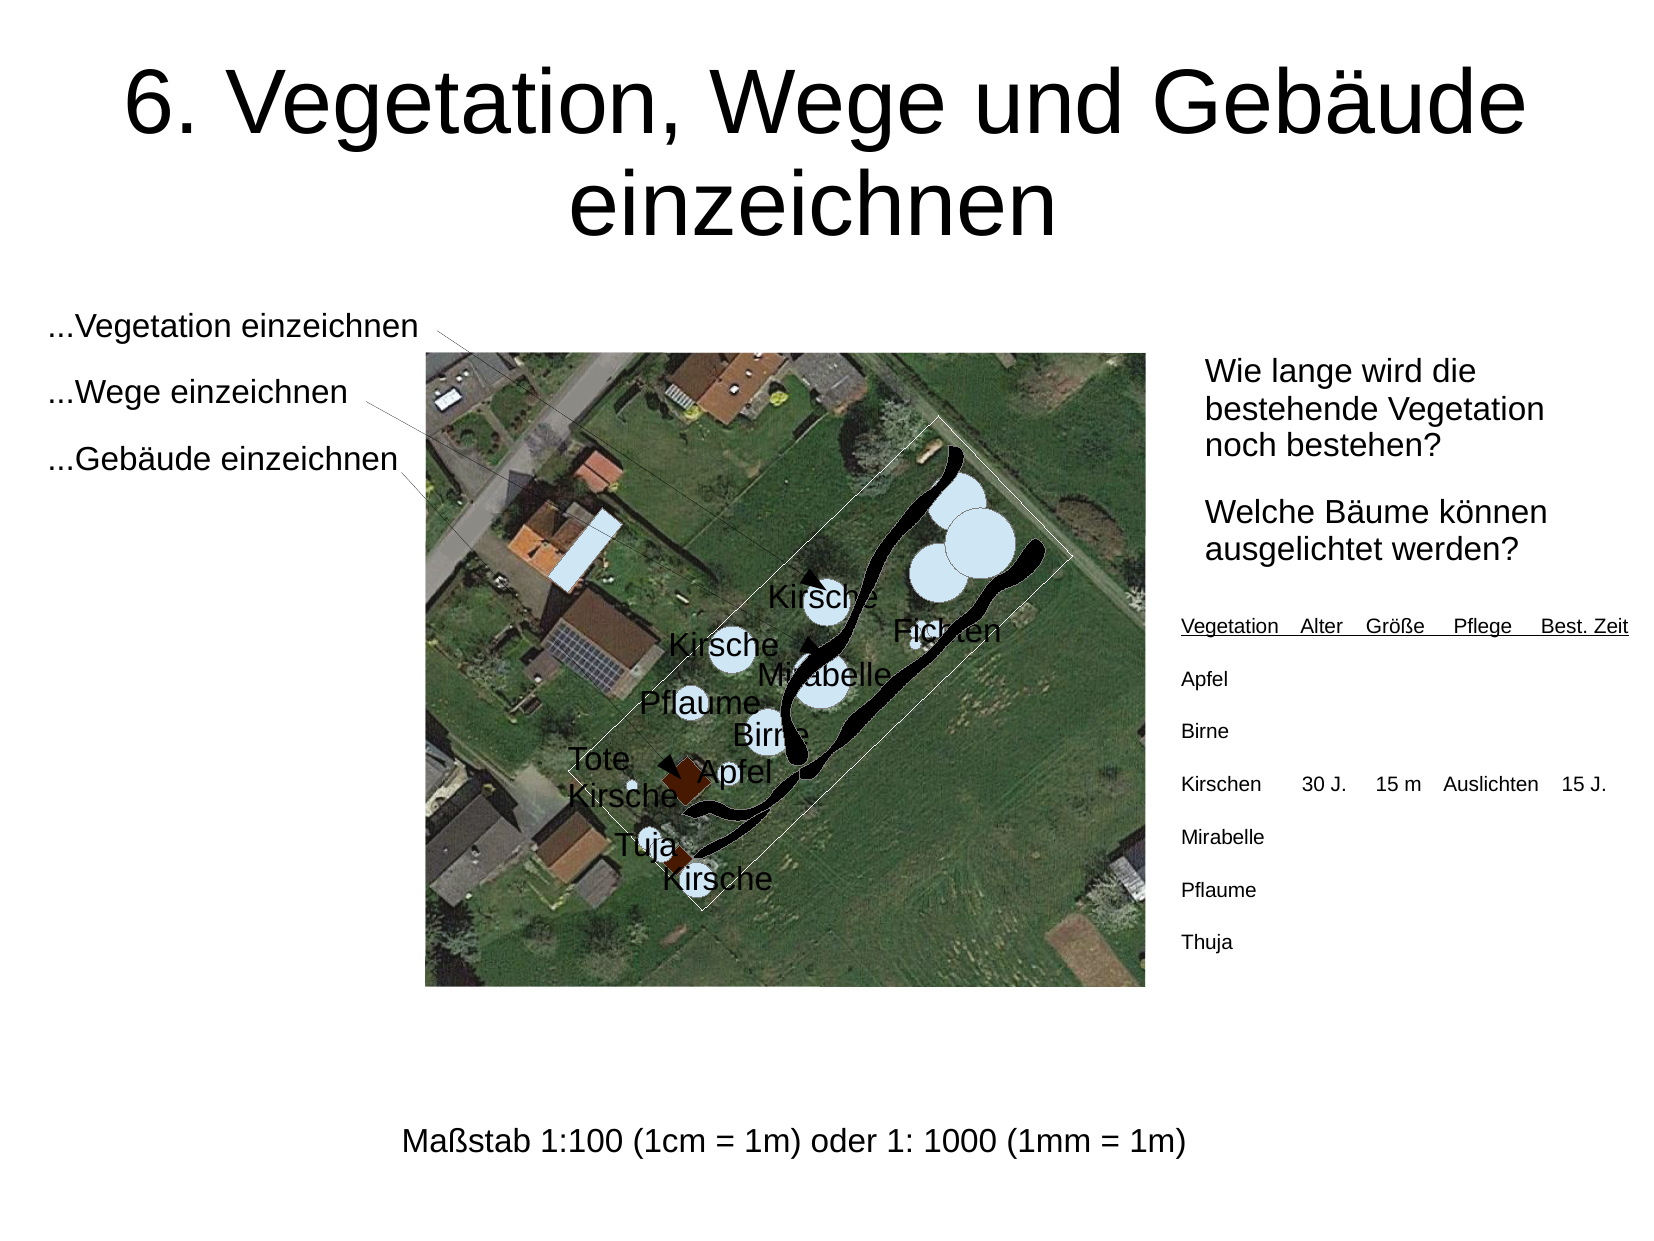

# 6. Vegetation, Wege und Gebäude einzeichnen
...Vegetation einzeichnen
...Wege einzeichnen
...Gebäude einzeichnen
Wie lange wird die bestehende Vegetation noch bestehen?
Welche Bäume können ausgelichtet werden?
Kirsche
Fichten
Vegetation Alter Größe Pflege Best. Zeit
Apfel
Birne
Kirschen 30 J. 15 m Auslichten 15 J.
Mirabelle
Pflaume
Thuja
Kirsche
Mirabelle
Pflaume
Birne
Tote Kirsche
Apfel
Tuja
Kirsche
Maßstab 1:100 (1cm = 1m) oder 1: 1000 (1mm = 1m)